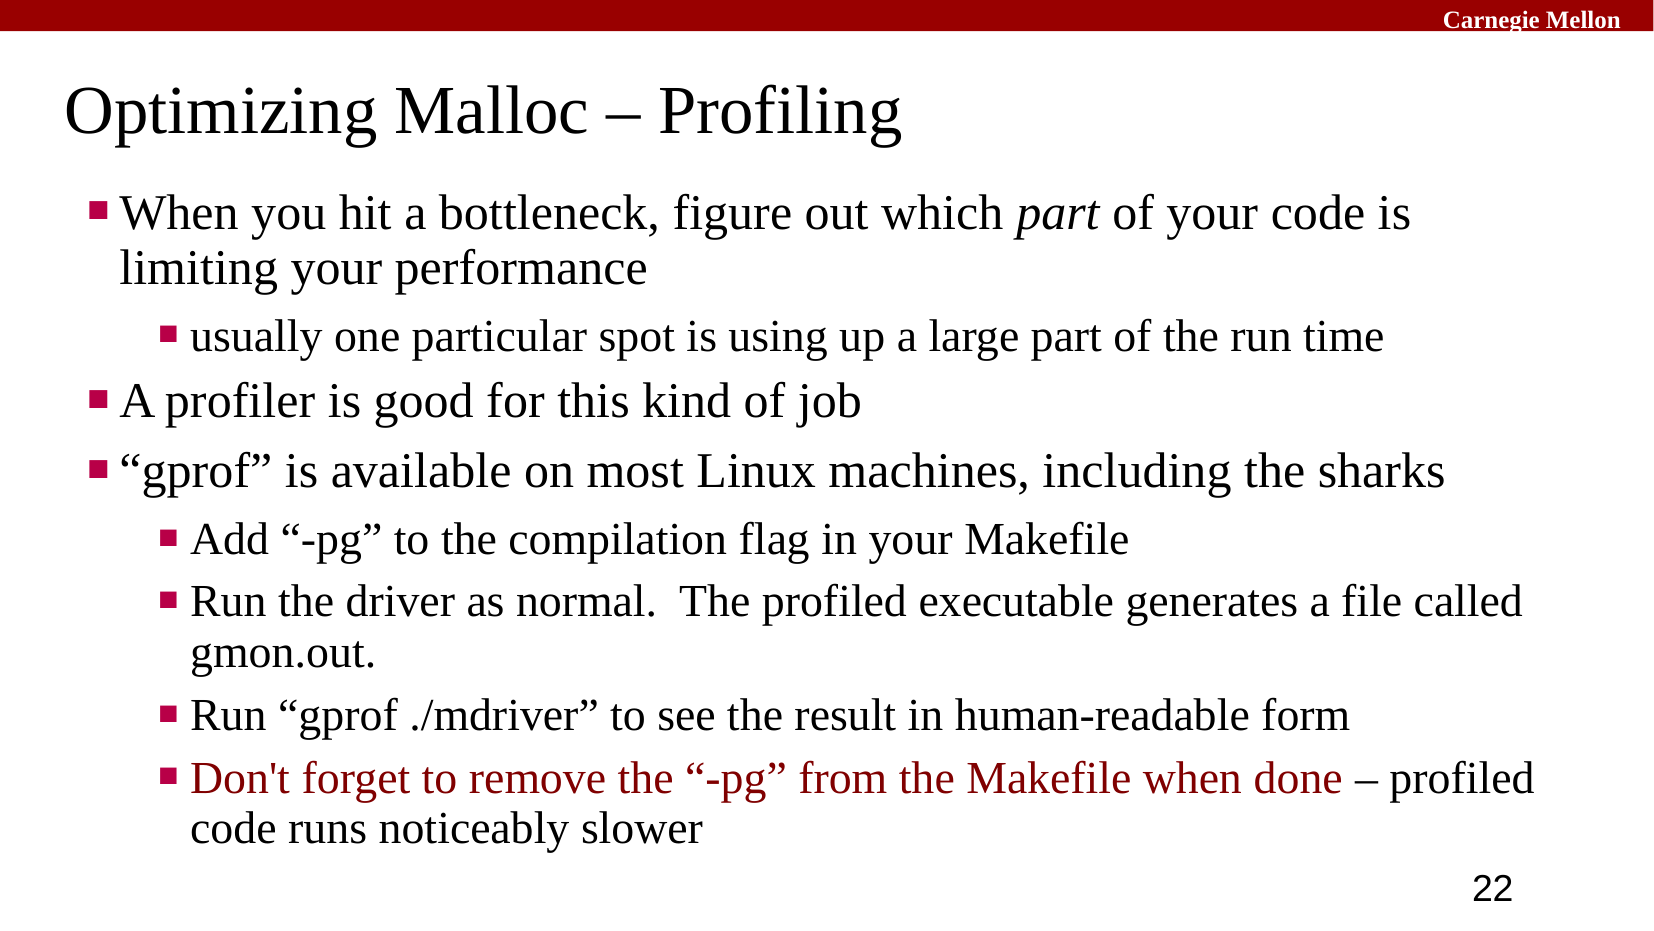

# Optimizing Malloc – Profiling
When you hit a bottleneck, figure out which part of your code is limiting your performance
usually one particular spot is using up a large part of the run time
A profiler is good for this kind of job
“gprof” is available on most Linux machines, including the sharks
Add “-pg” to the compilation flag in your Makefile
Run the driver as normal. The profiled executable generates a file called gmon.out.
Run “gprof ./mdriver” to see the result in human-readable form
Don't forget to remove the “-pg” from the Makefile when done – profiled code runs noticeably slower